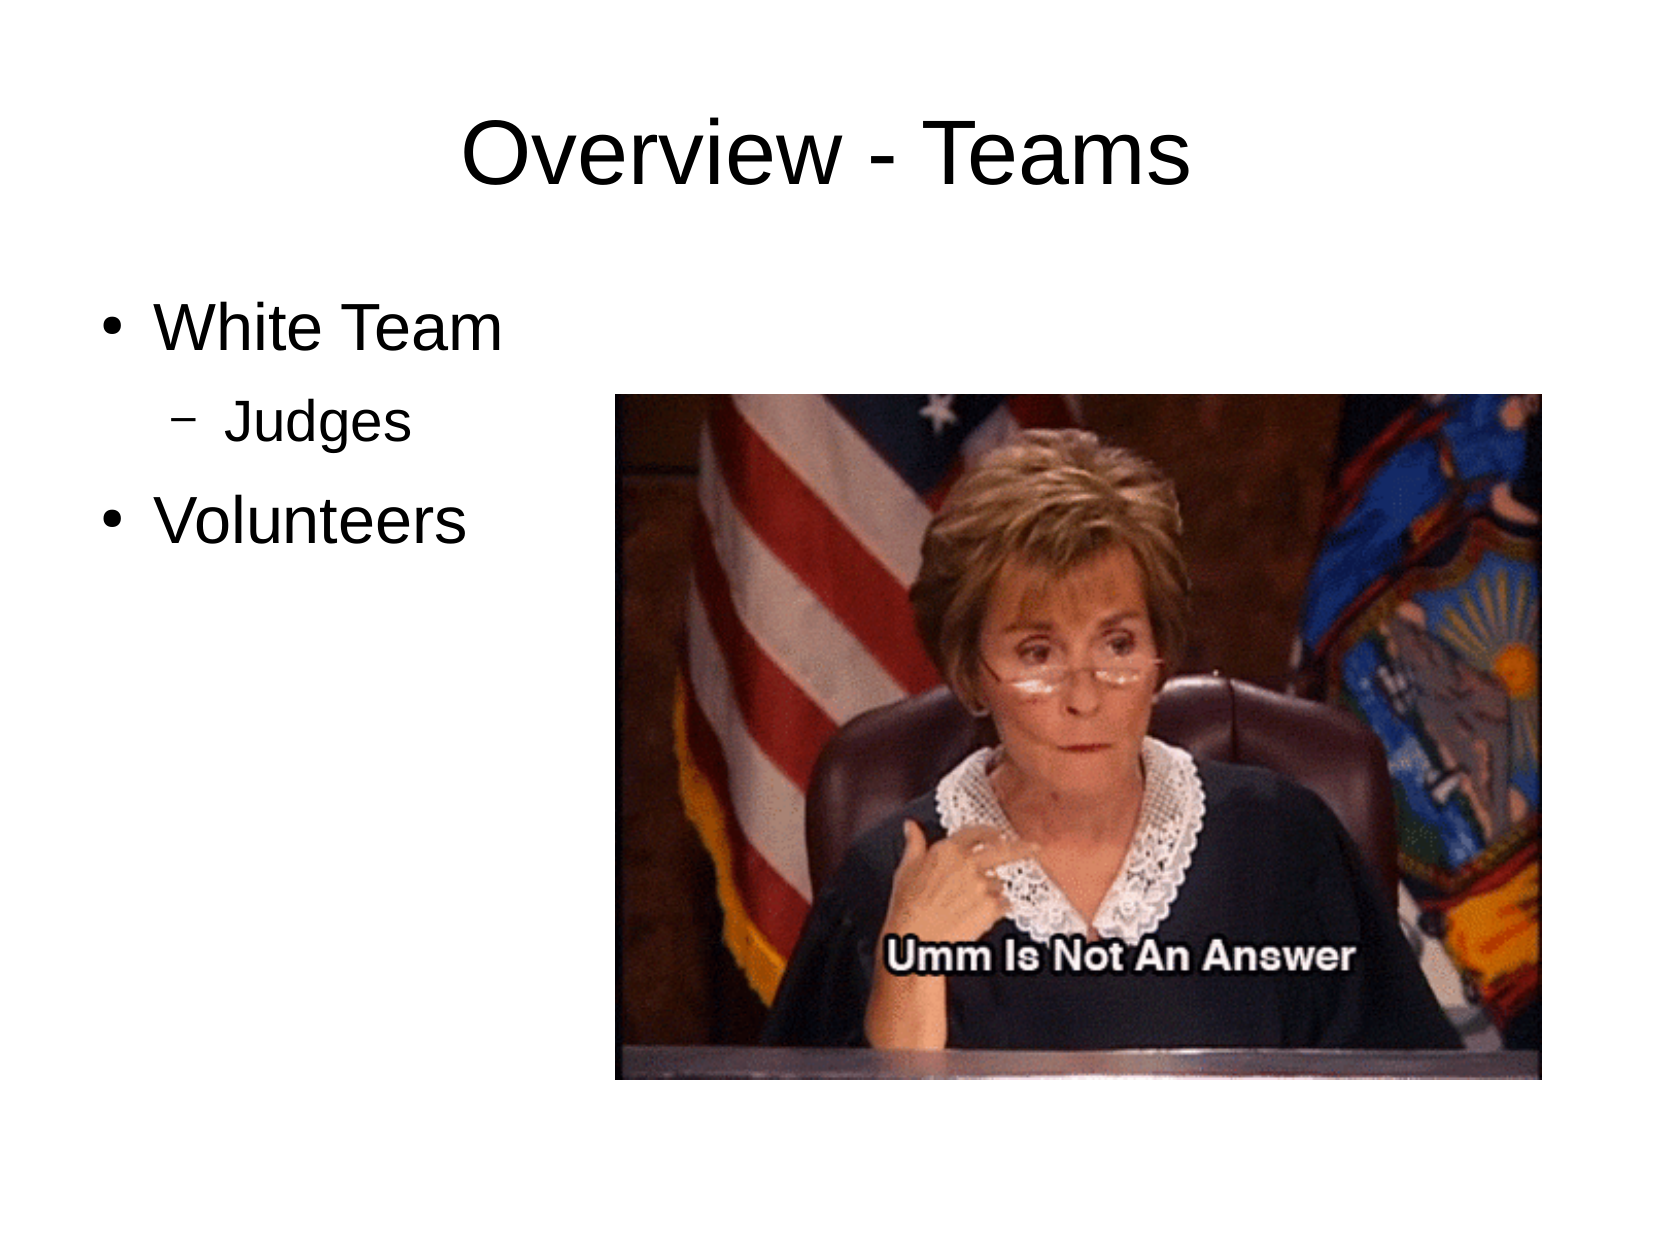

# Overview - Teams
White Team
Judges
Volunteers